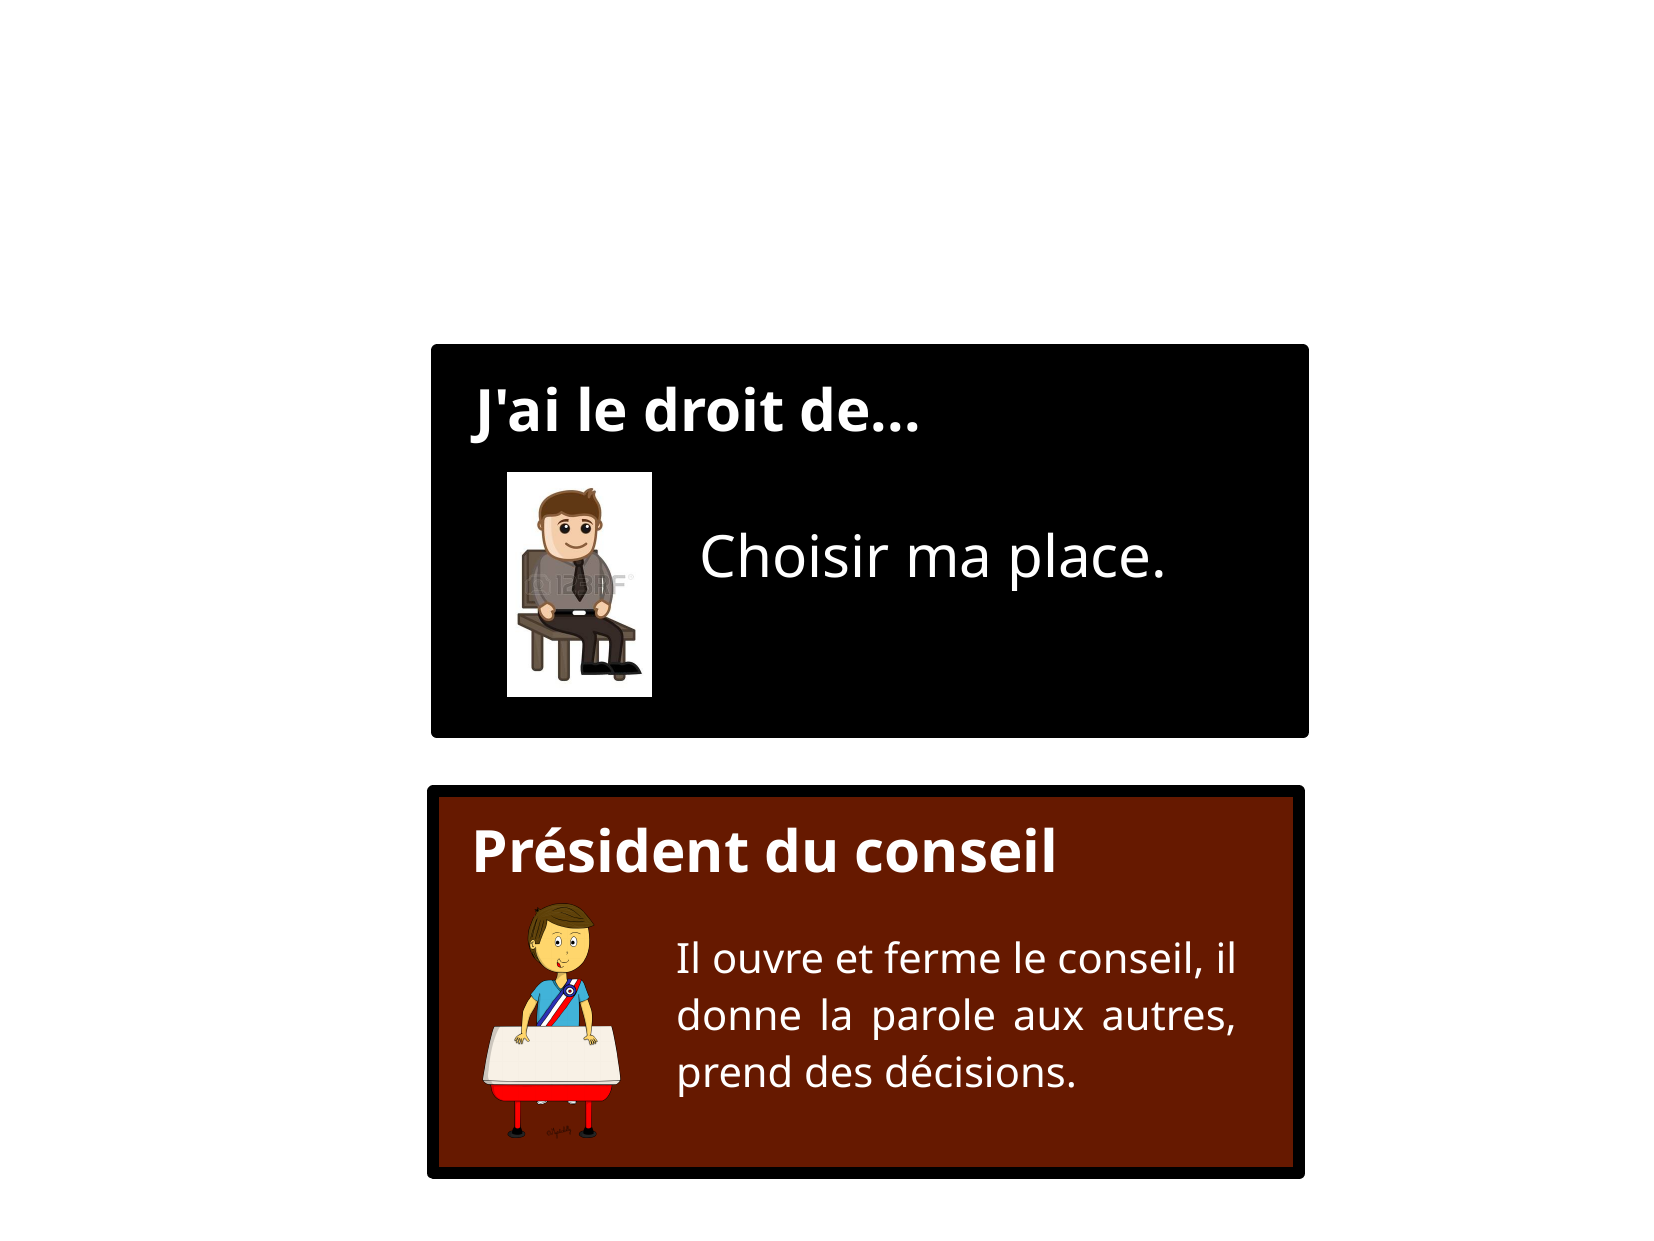

J'ai le droit de...
Choisir ma place.
Président du conseil
Il ouvre et ferme le conseil, il donne la parole aux autres, prend des décisions.